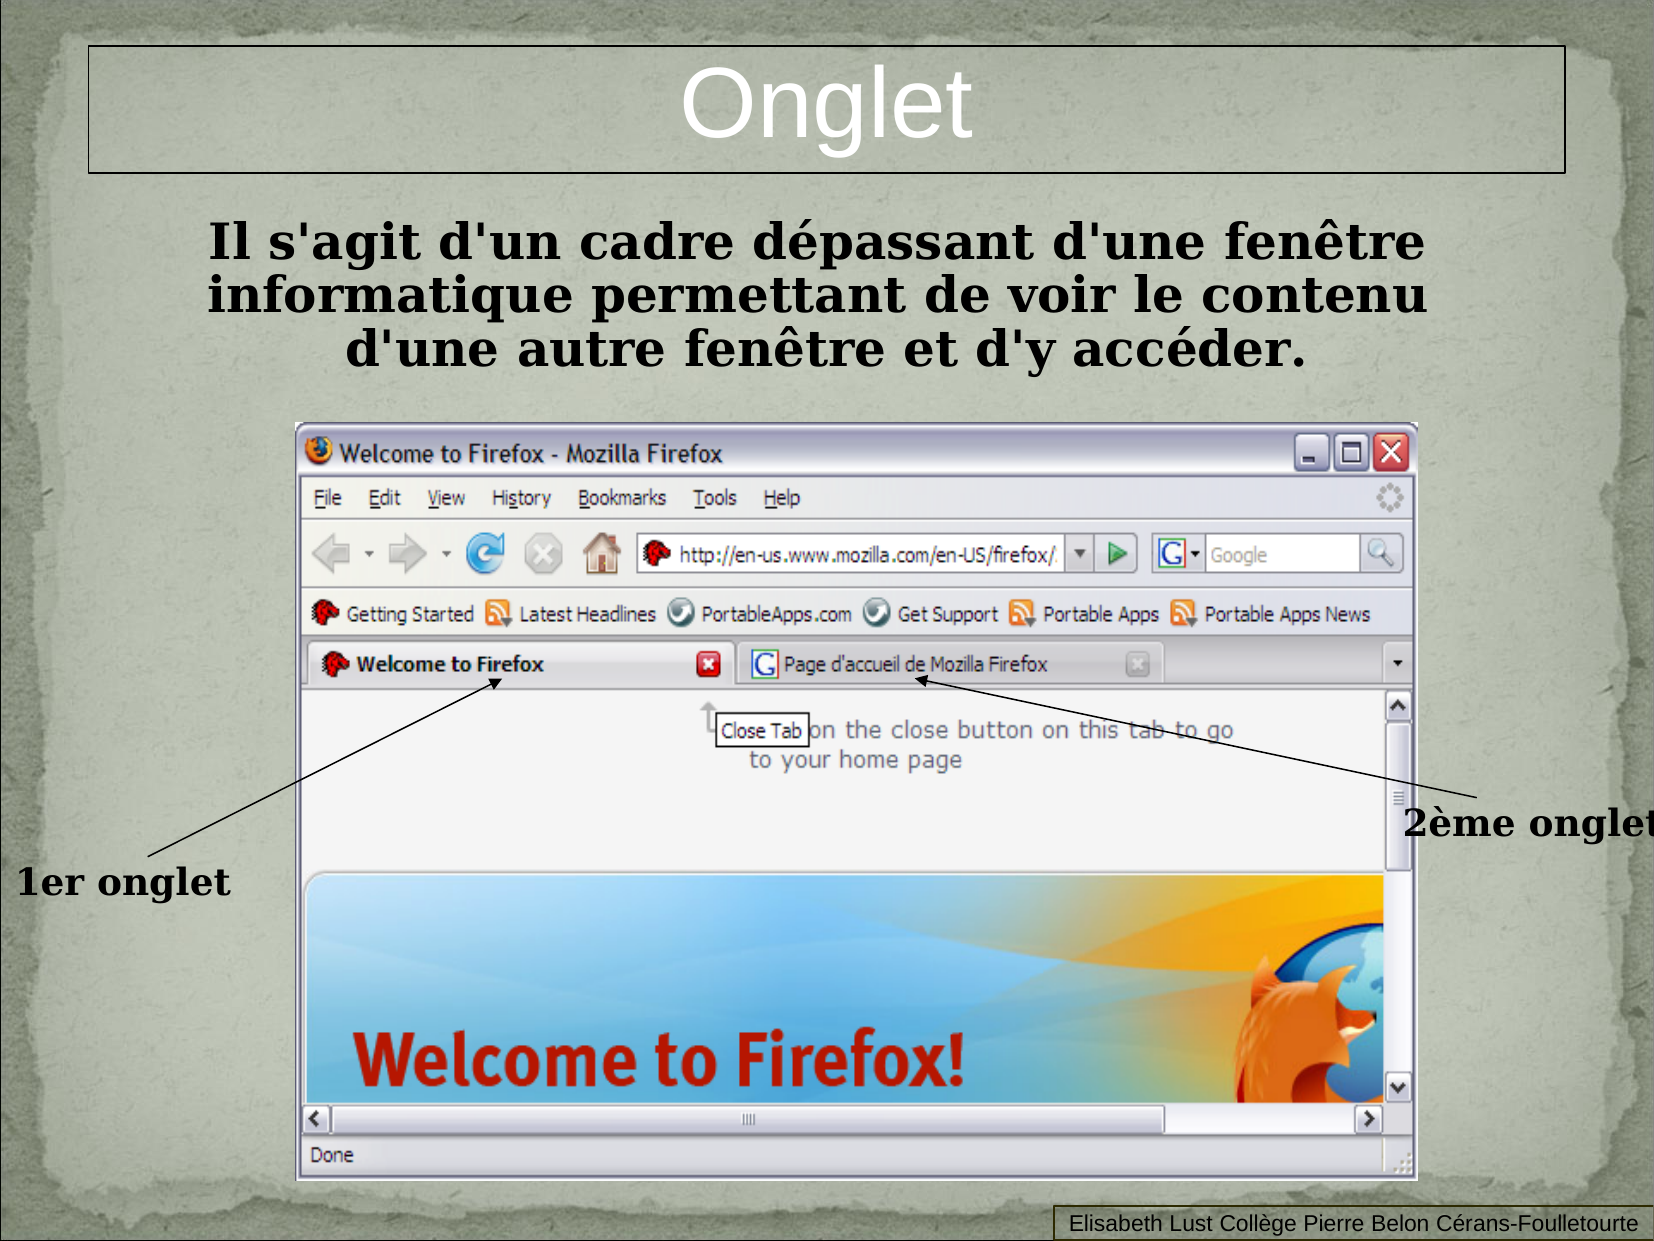

Onglet
Il s'agit d'un cadre dépassant d'une fenêtre
informatique permettant de voir le contenu
d'une autre fenêtre et d'y accéder.
2ème onglet
1er onglet
Elisabeth Lust Collège Pierre Belon Cérans-Foulletourte